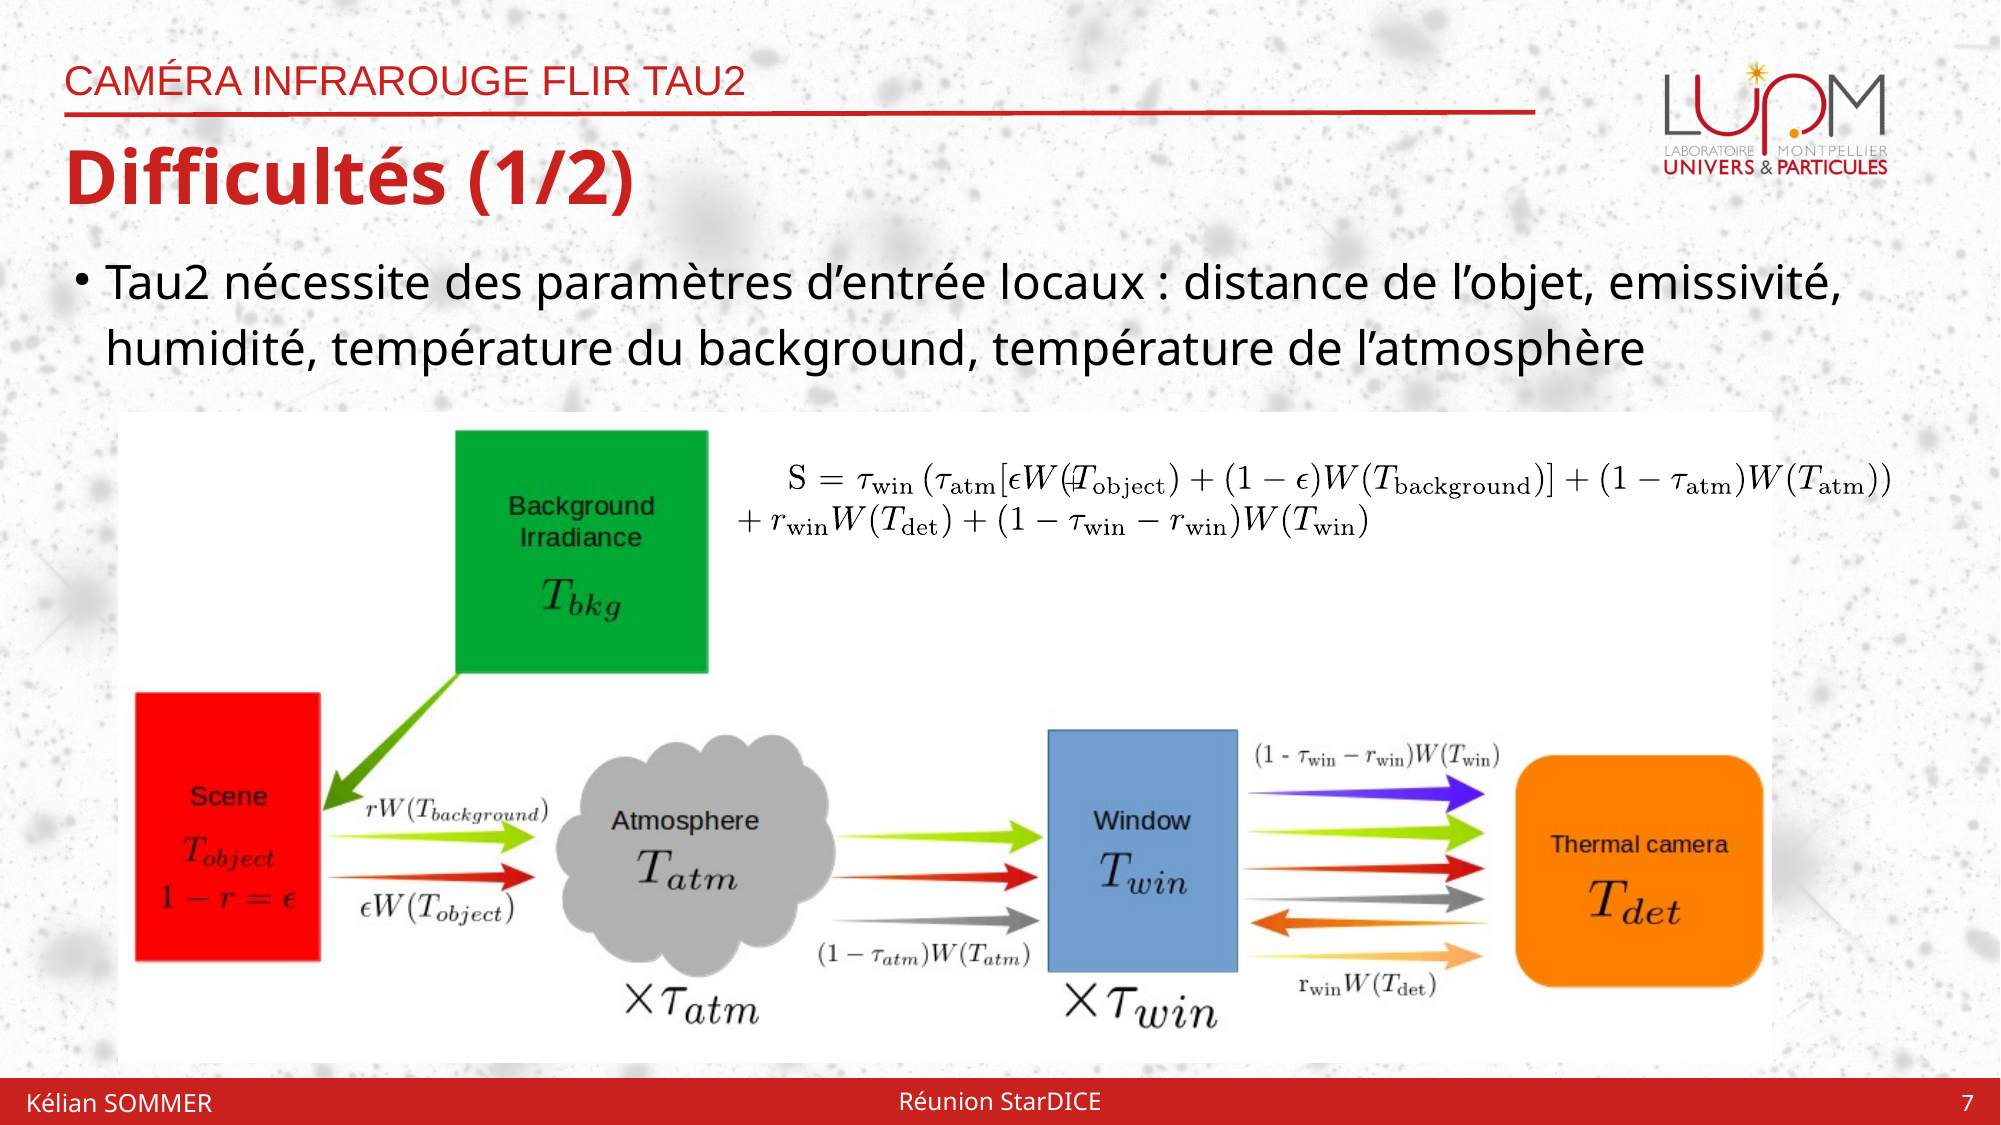

CAMÉRA INFRAROUGE FLIR TAU2
# Difficultés (1/2)
Tau2 nécessite des paramètres d’entrée locaux : distance de l’objet, emissivité, humidité, température du background, température de l’atmosphère
7
Réunion StarDICE
Kélian SOMMER